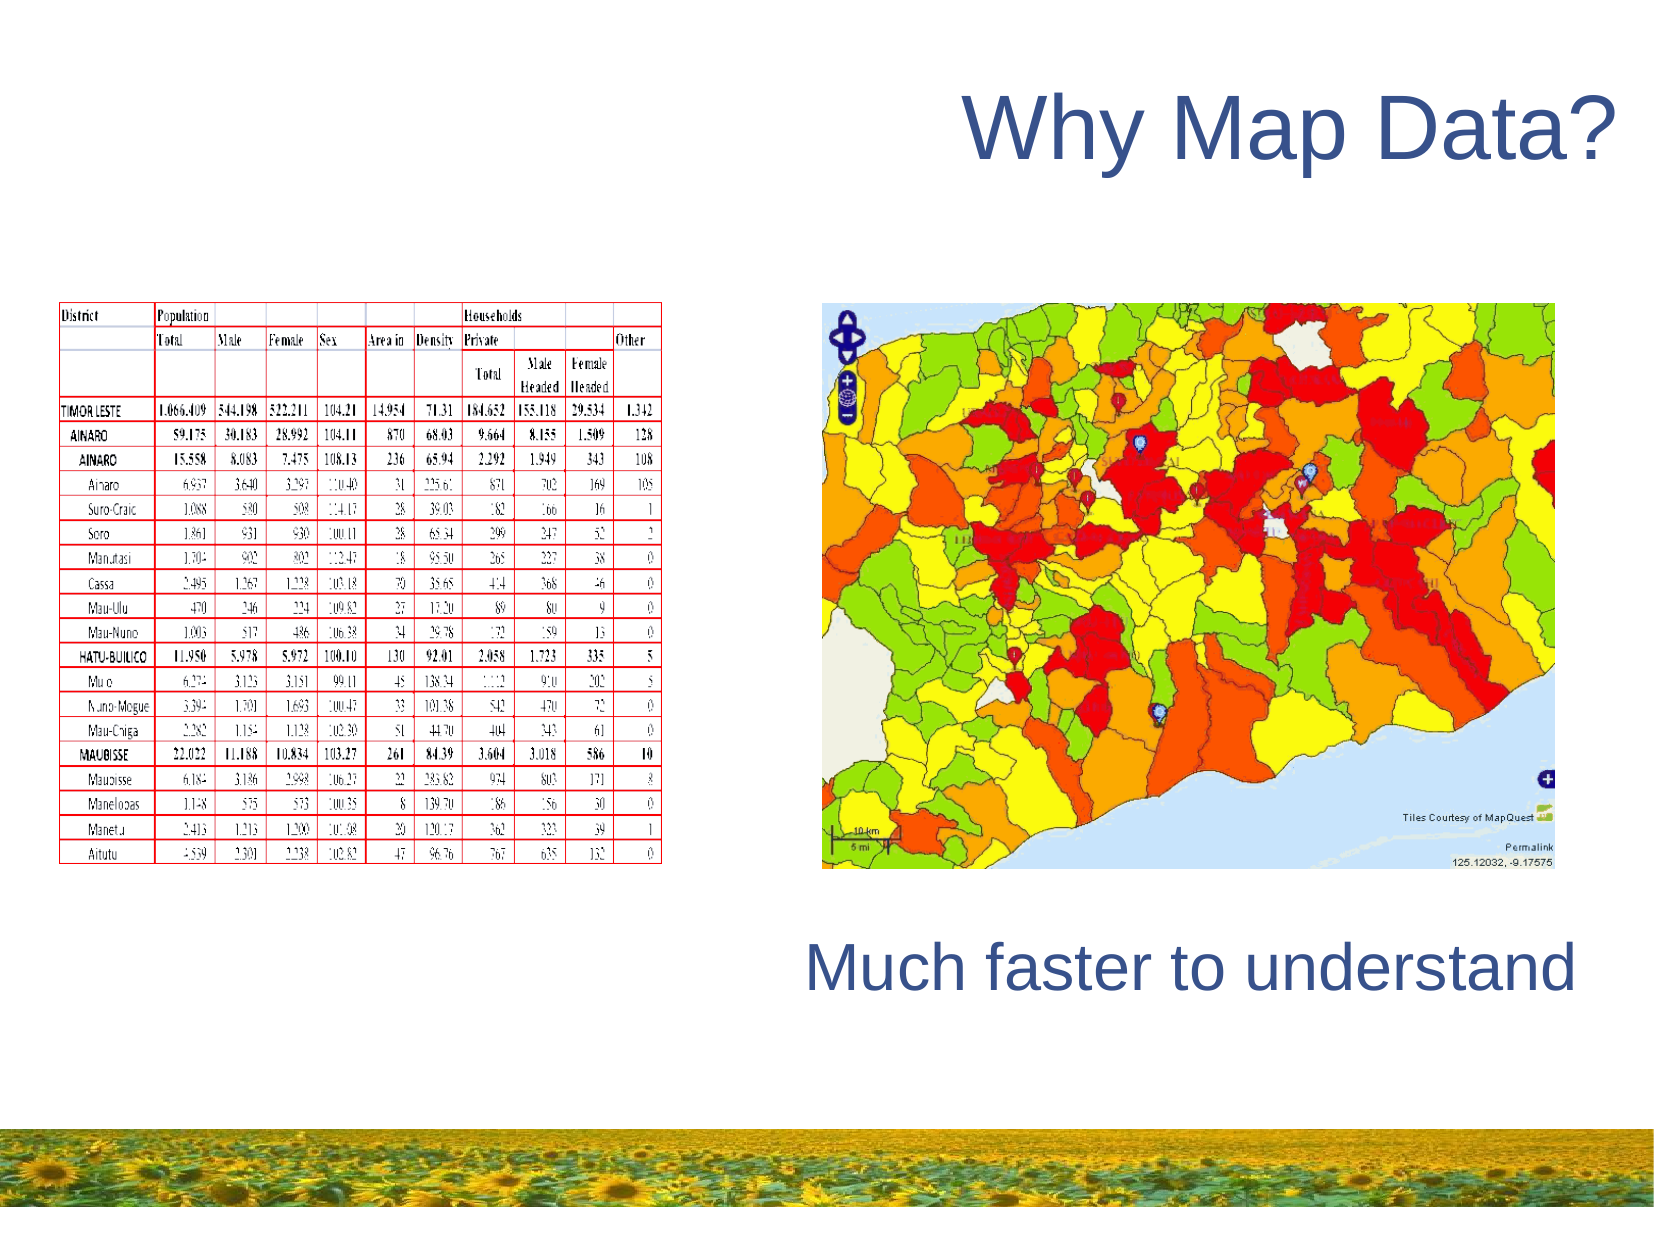

Why Map Data?
Much faster to understand